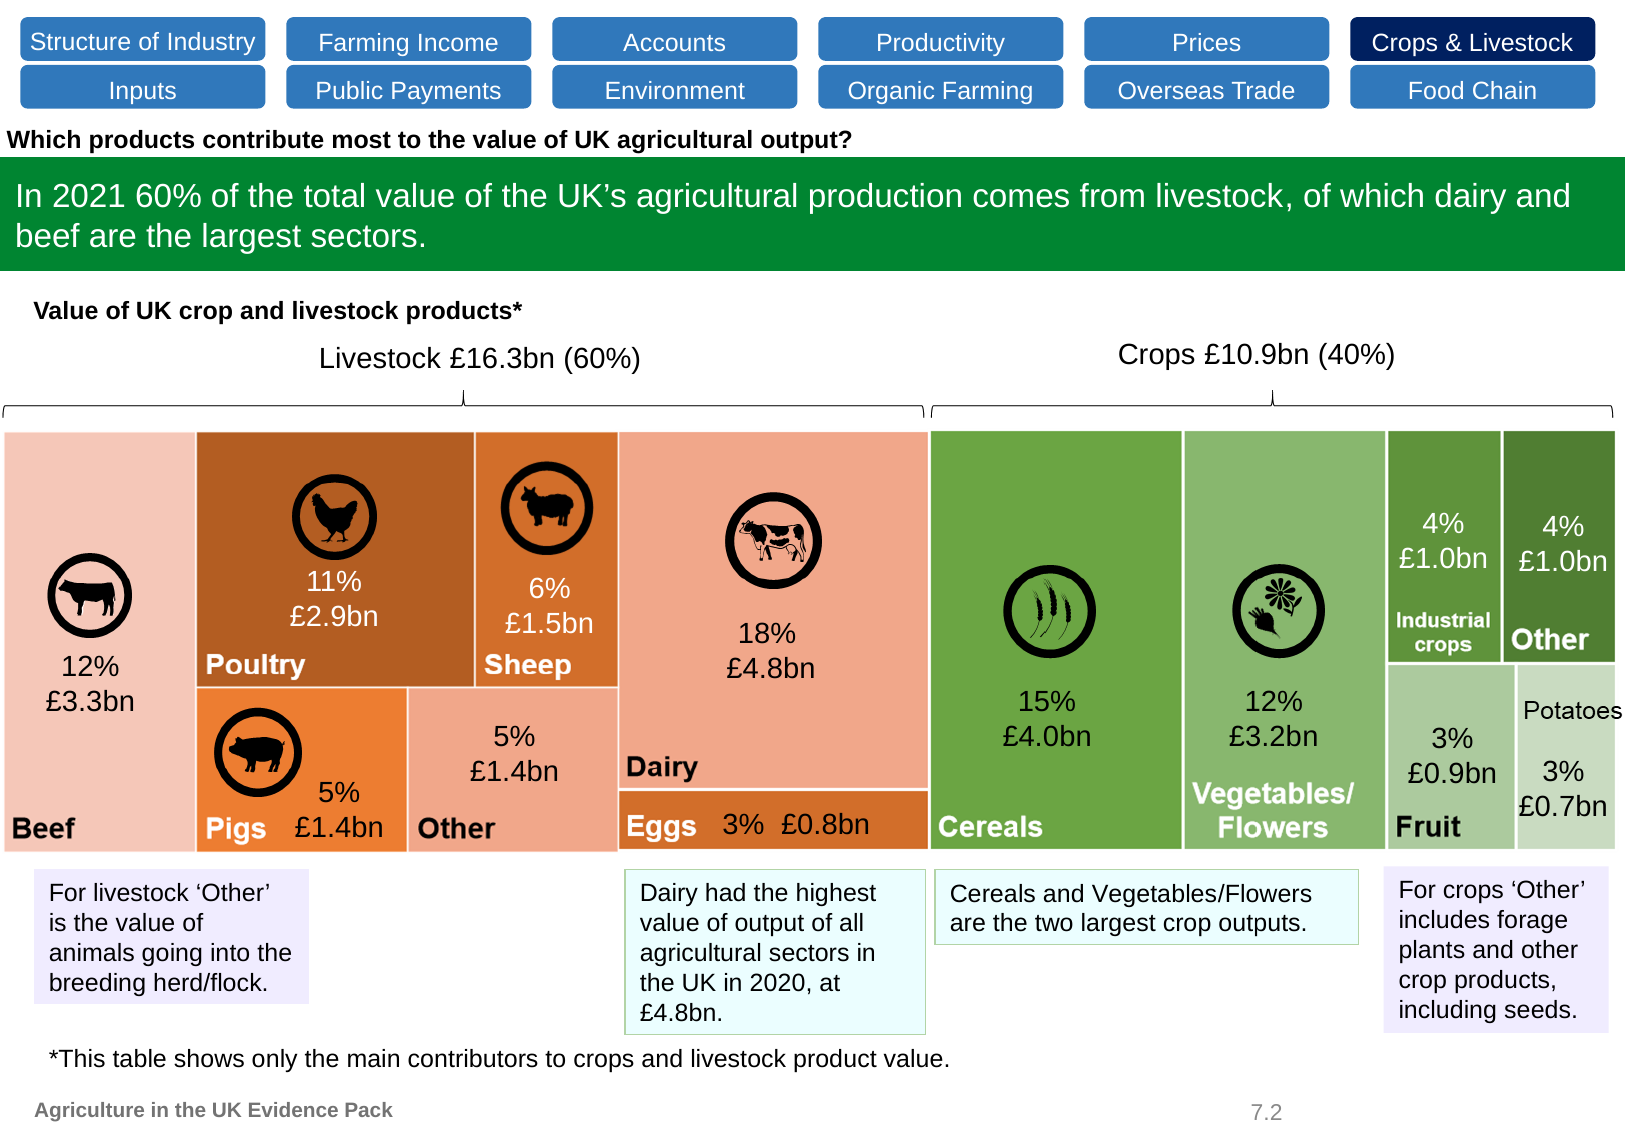

Structure of Industry
Farming Income
Accounts
Productivity
Prices
Crops & Livestock
Inputs
Public Payments
Environment
Organic Farming
Overseas Trade
Food Chain
Which products contribute most to the value of UK agricultural output?
In 2021 60% of the total value of the UK’s agricultural production comes from livestock, of which dairy and beef are the largest sectors.
# Slide 7.2 – Which products contribute most to the value of UK agricultural output?
Value of UK crop and livestock products*
Crops £10.9bn (40%)
Livestock £16.3bn (60%)
4%
£1.0bn
4%
£1.0bn
11%
£2.9bn
6%
£1.5bn
18%
£4.8bn
12%
£3.3bn
15%
£4.0bn
12%
£3.2bn
5%
£1.4bn
3%
£0.9bn
3%
£0.7bn
5%
£1.4bn
3% £0.8bn
For crops ‘Other’ includes forage plants and other crop products, including seeds.
For livestock ‘Other’ is the value of animals going into the breeding herd/flock.
Dairy had the highest value of output of all agricultural sectors in the UK in 2020, at £4.8bn.
Cereals and Vegetables/Flowers
are the two largest crop outputs.
*This table shows only the main contributors to crops and livestock product value.
7.2
Agriculture in the UK Evidence Pack